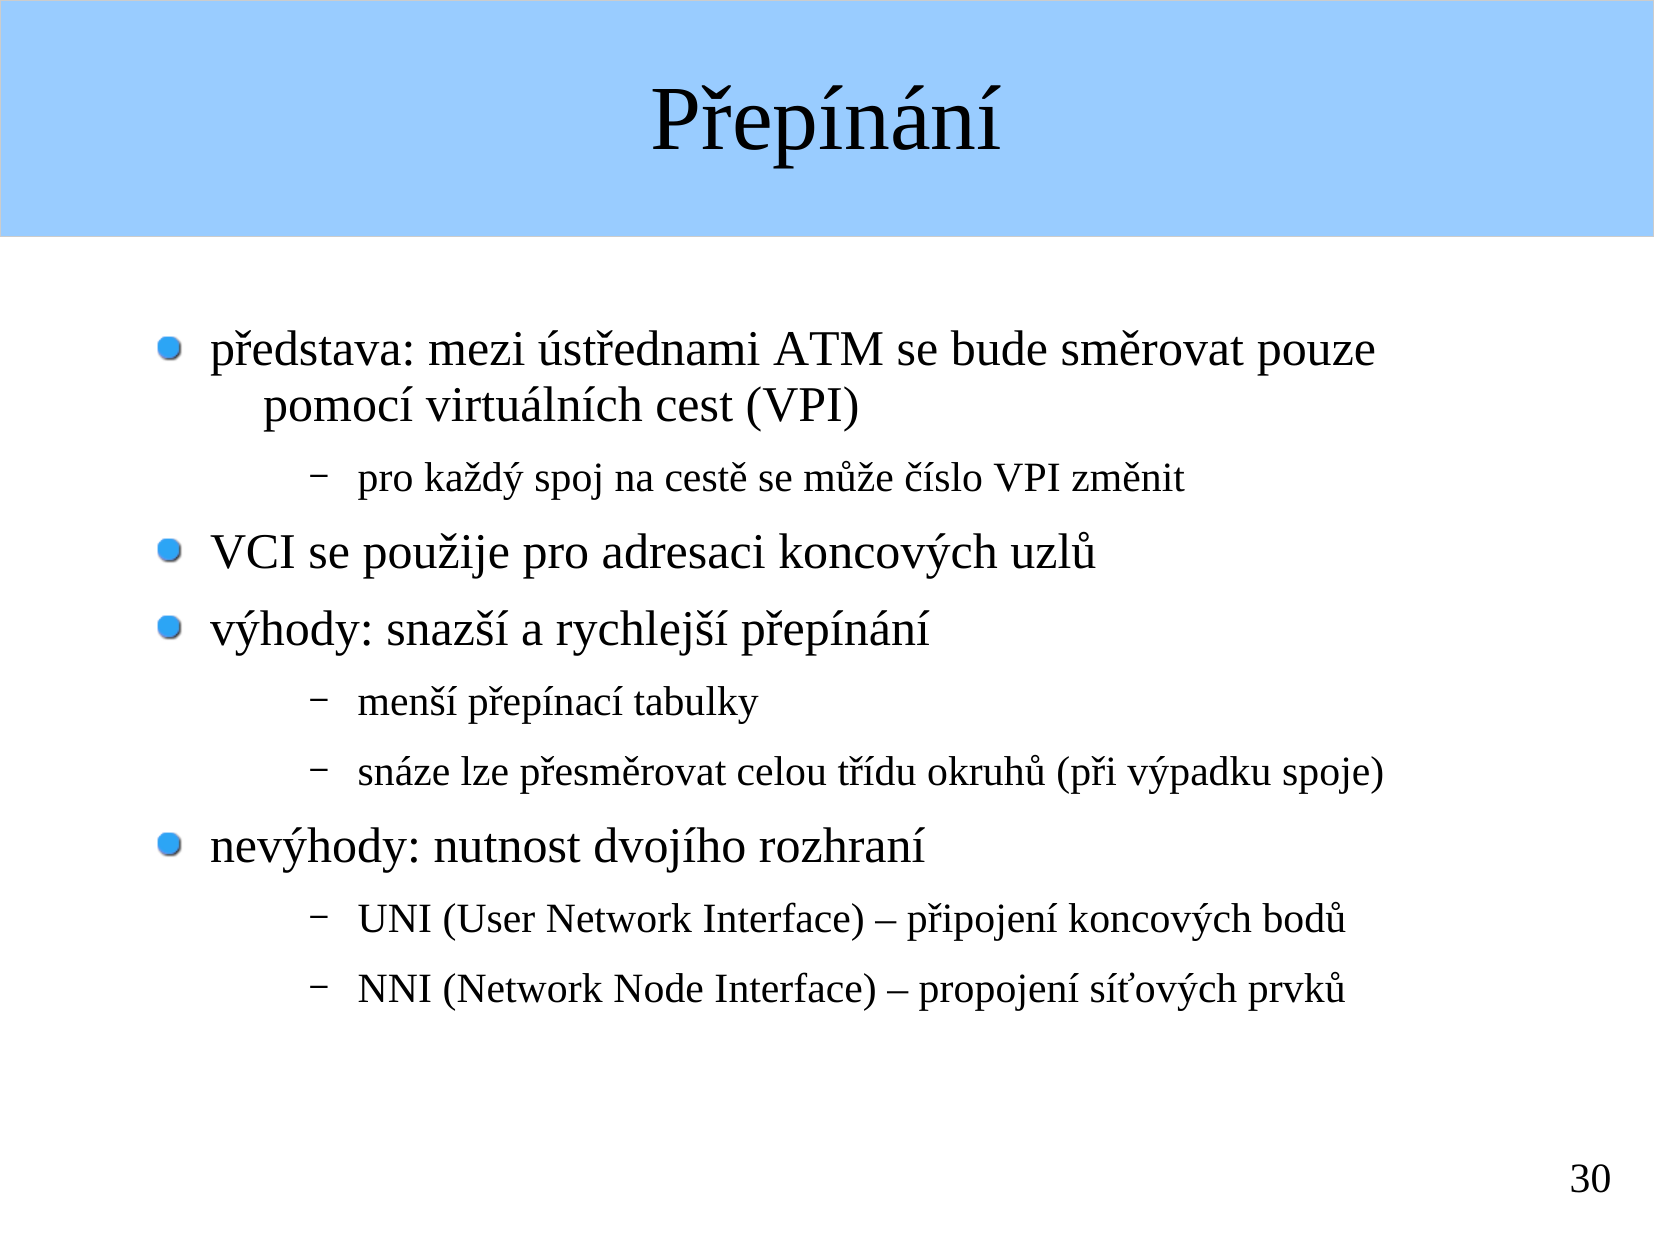

# Přepínání
představa: mezi ústřednami ATM se bude směrovat pouze pomocí virtuálních cest (VPI)
pro každý spoj na cestě se může číslo VPI změnit
VCI se použije pro adresaci koncových uzlů
výhody: snazší a rychlejší přepínání
menší přepínací tabulky
snáze lze přesměrovat celou třídu okruhů (při výpadku spoje)
nevýhody: nutnost dvojího rozhraní
UNI (User Network Interface) – připojení koncových bodů
NNI (Network Node Interface) – propojení síťových prvků